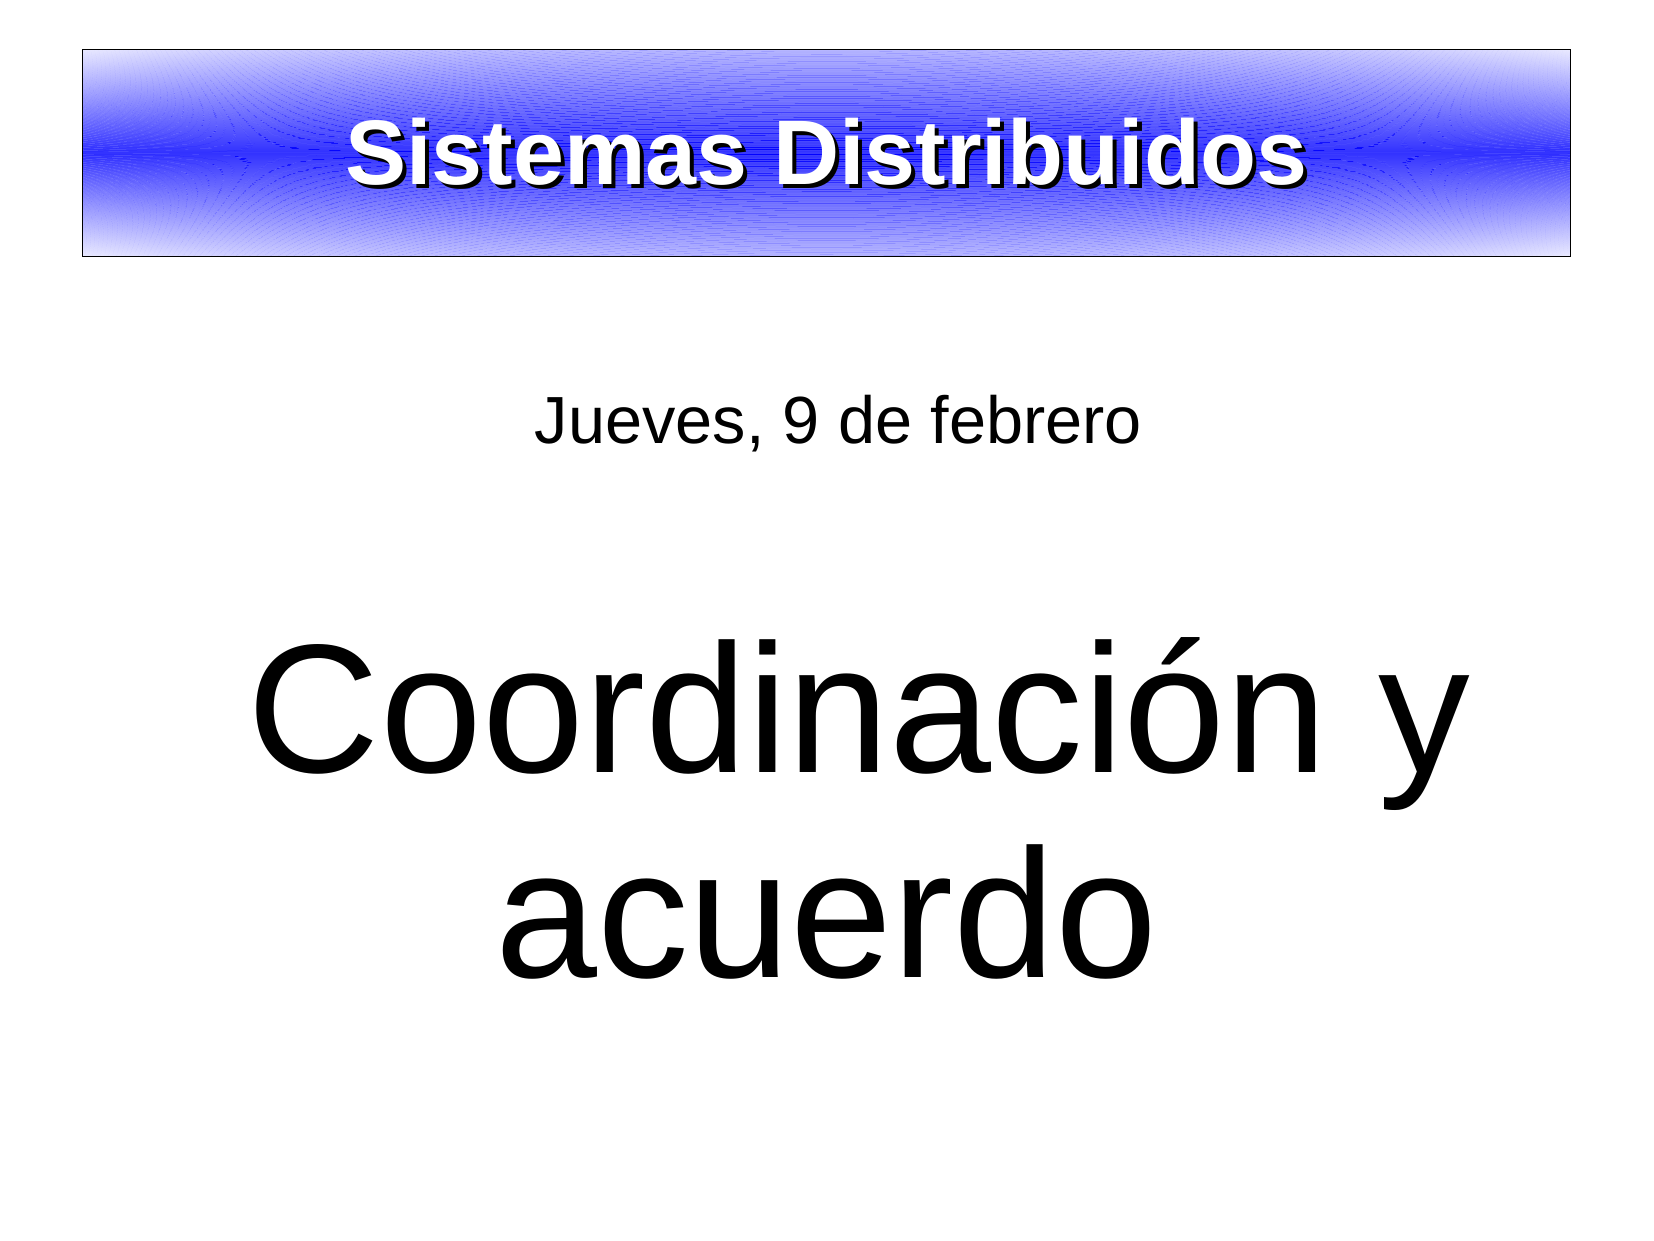

# Sistemas Distribuidos
Jueves, 9 de febrero
Coordinación y acuerdo